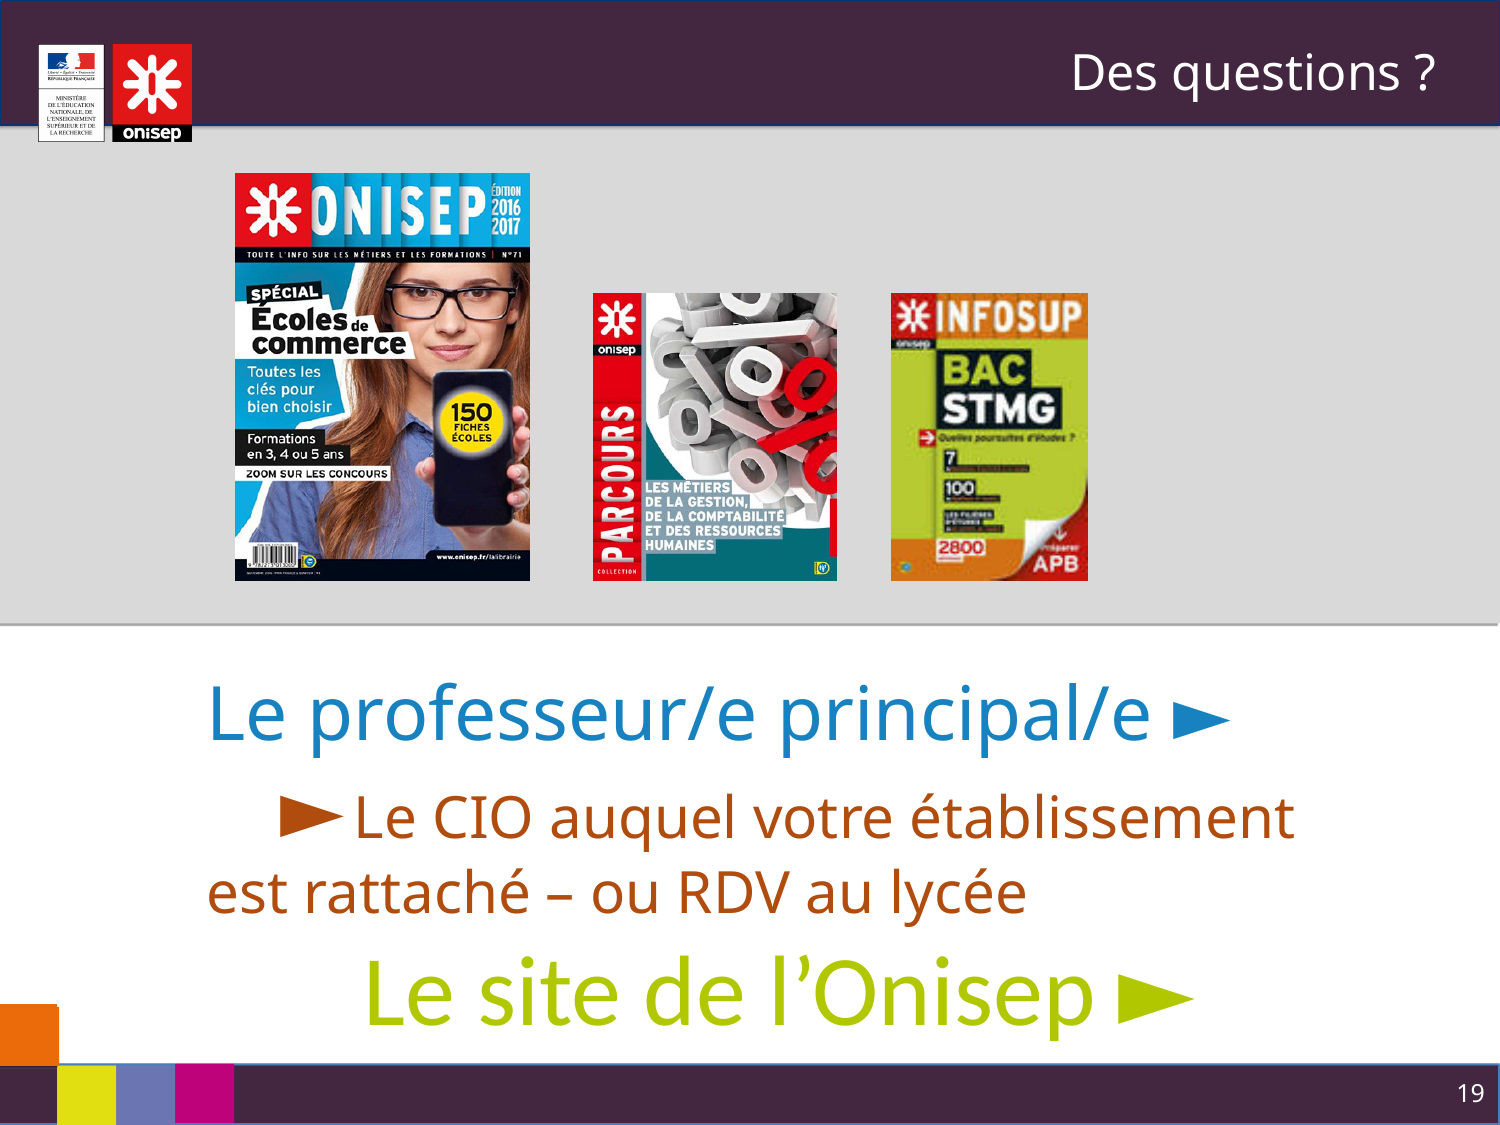

Des questions ?
Le professeur/e principal/e ►
	► Le CIO auquel votre établissement est rattaché – ou RDV au lycée
Le site de l’Onisep ►